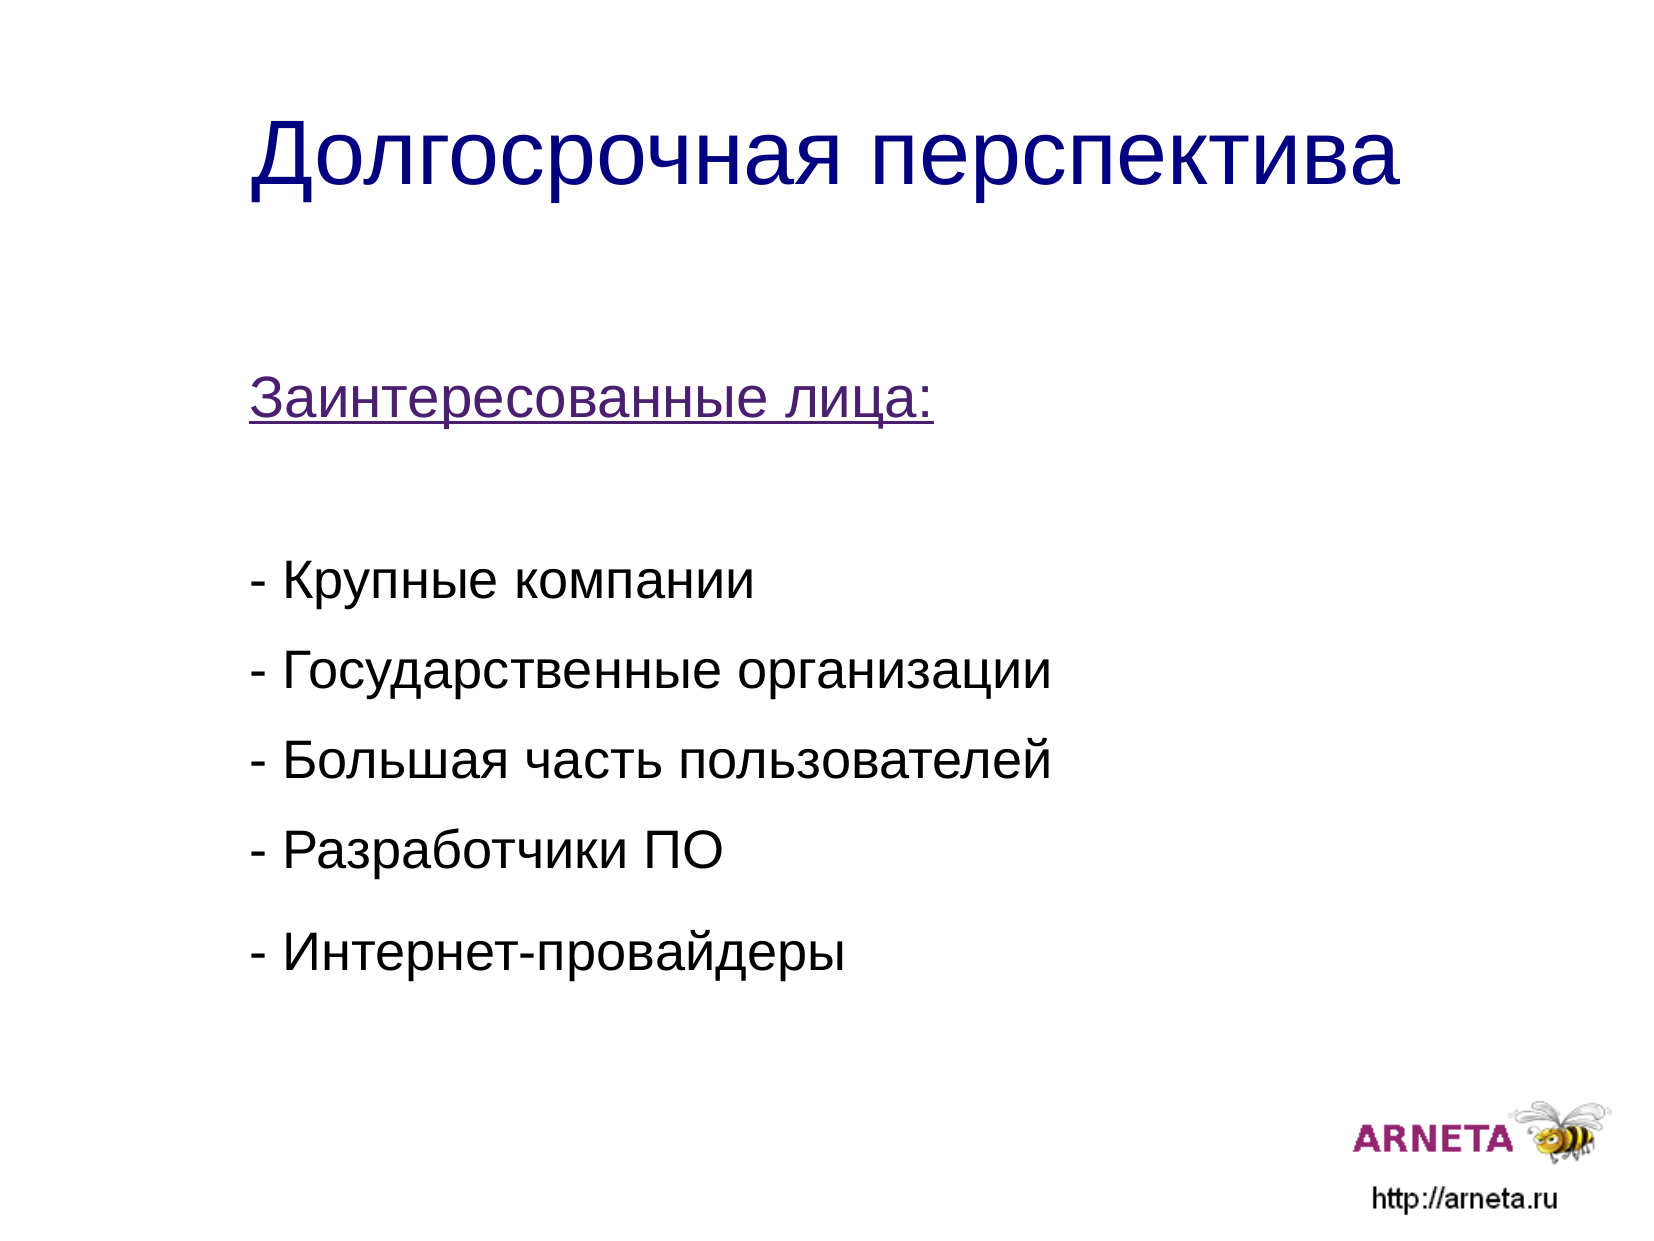

# Долгосрочная перспектива
Заинтересованные лица:
- Крупные компании
- Государственные организации
- Большая часть пользователей
- Разработчики ПО
- Интернет-провайдеры